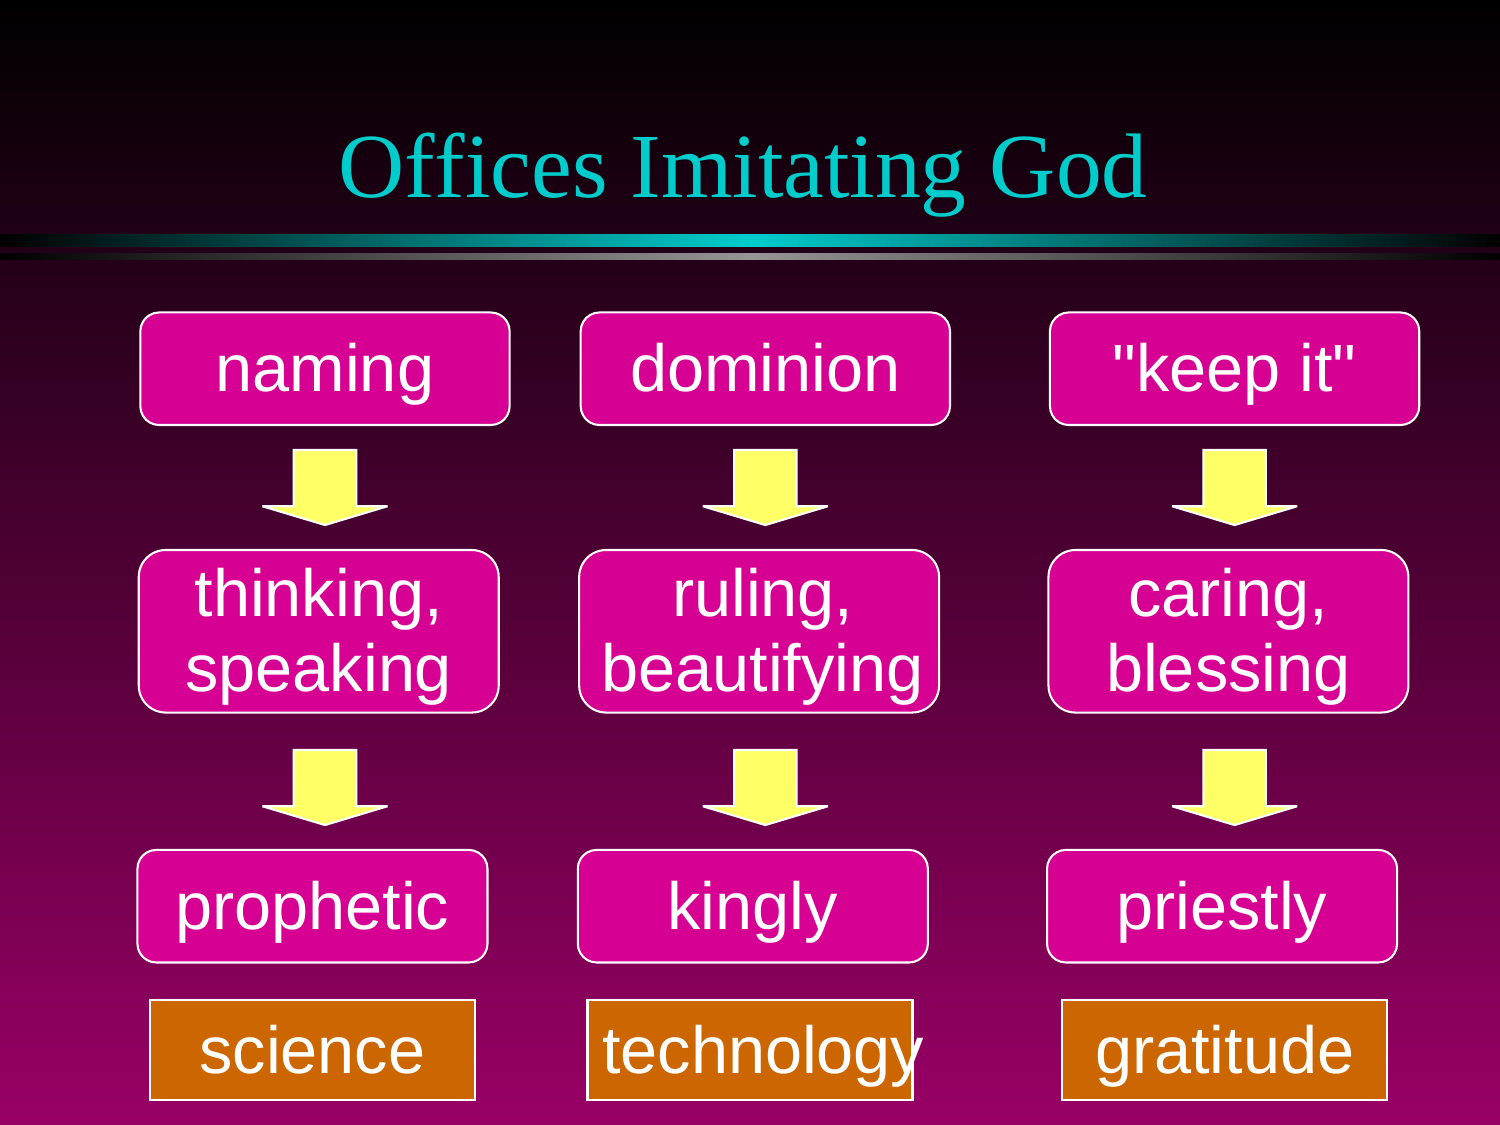

# Offices Imitating God
naming
dominion
"keep it"
thinking,
speaking
ruling,
beautifying
caring,
blessing
prophetic
kingly
priestly
science
technology
gratitude